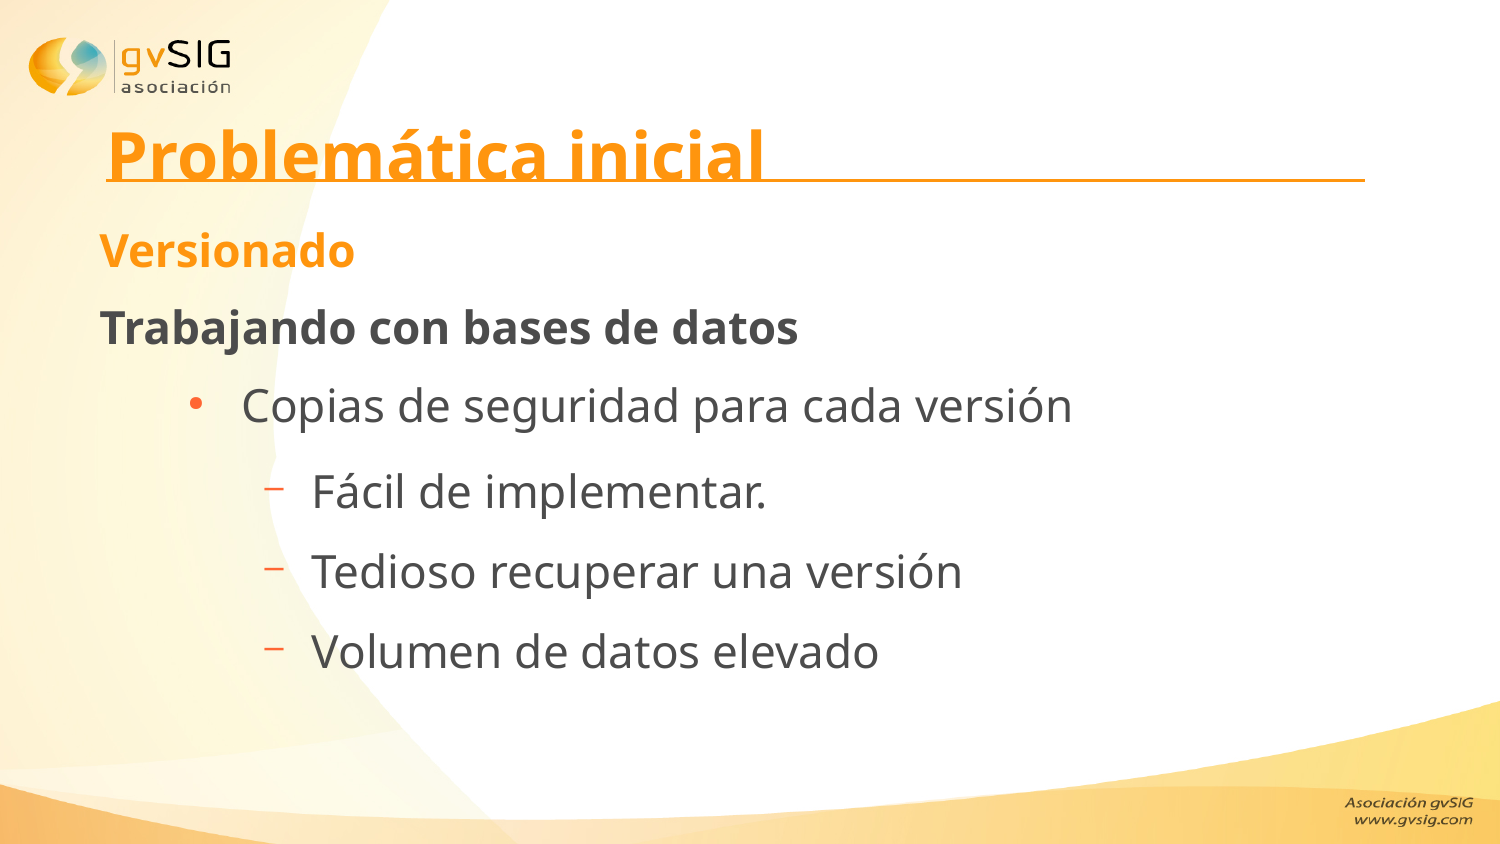

# Problemática inicial
Versionado
Trabajando con bases de datos
Copias de seguridad para cada versión
Fácil de implementar.
Tedioso recuperar una versión
Volumen de datos elevado